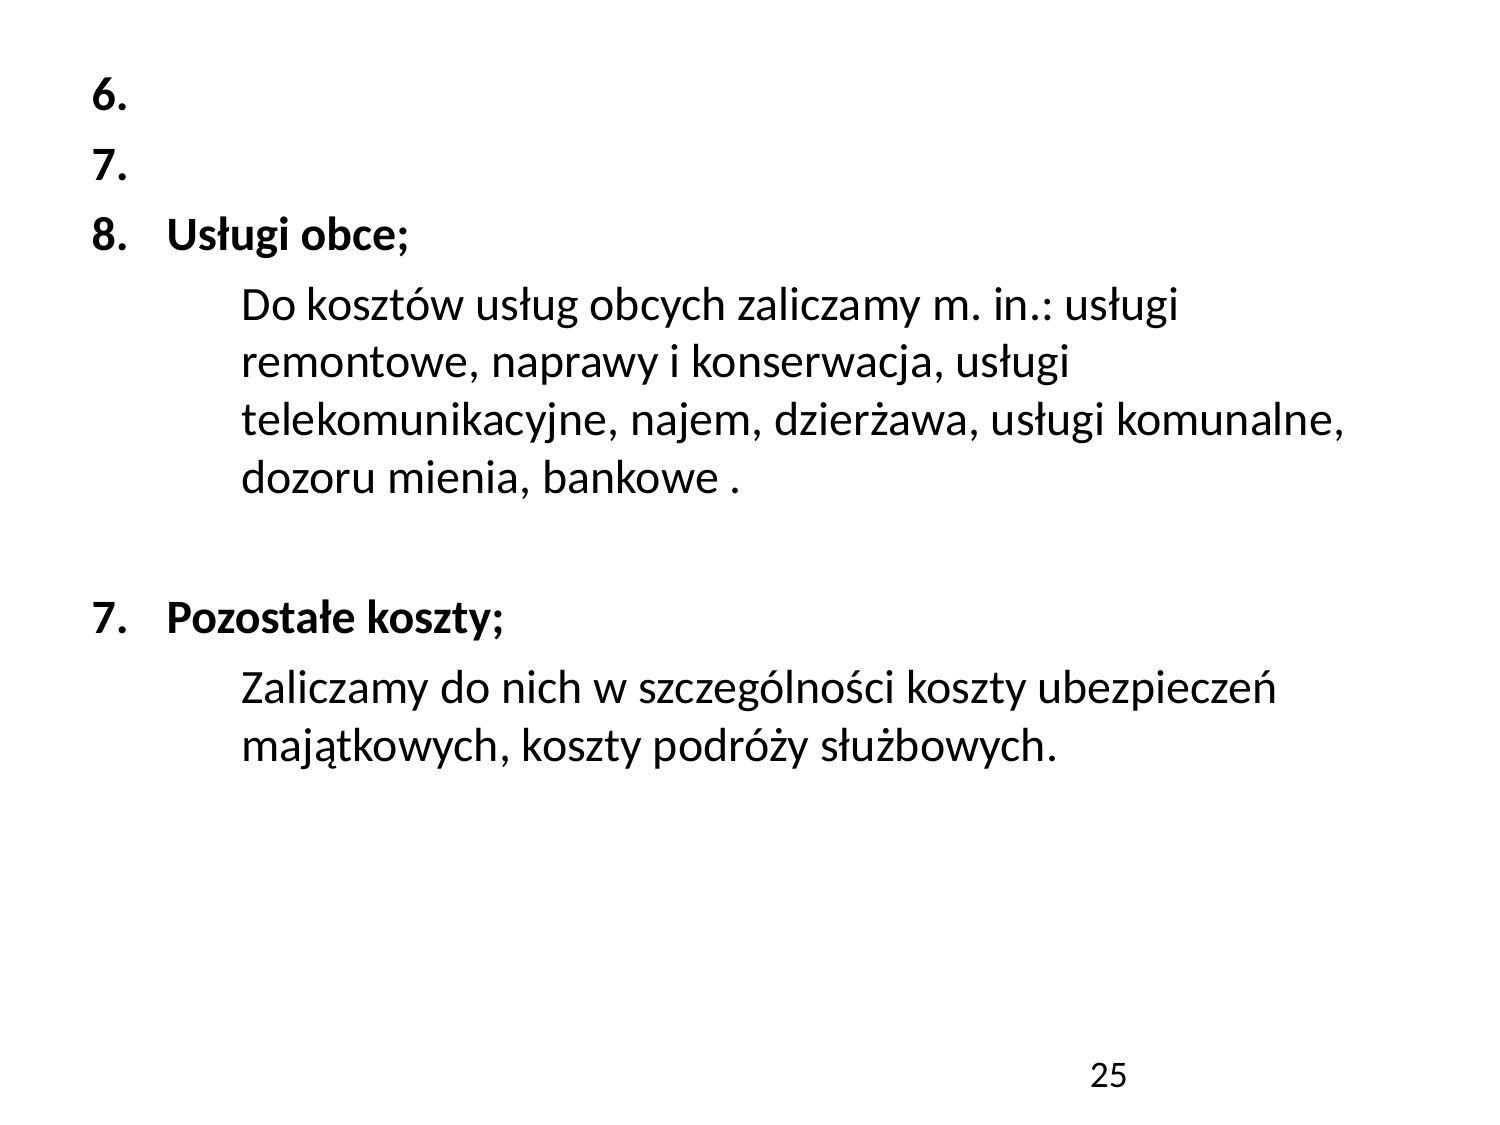

#
Usługi obce;
	Do kosztów usług obcych zaliczamy m. in.: usługi remontowe, naprawy i konserwacja, usługi telekomunikacyjne, najem, dzierżawa, usługi komunalne, dozoru mienia, bankowe .
Pozostałe koszty;
	Zaliczamy do nich w szczególności koszty ubezpieczeń majątkowych, koszty podróży służbowych.